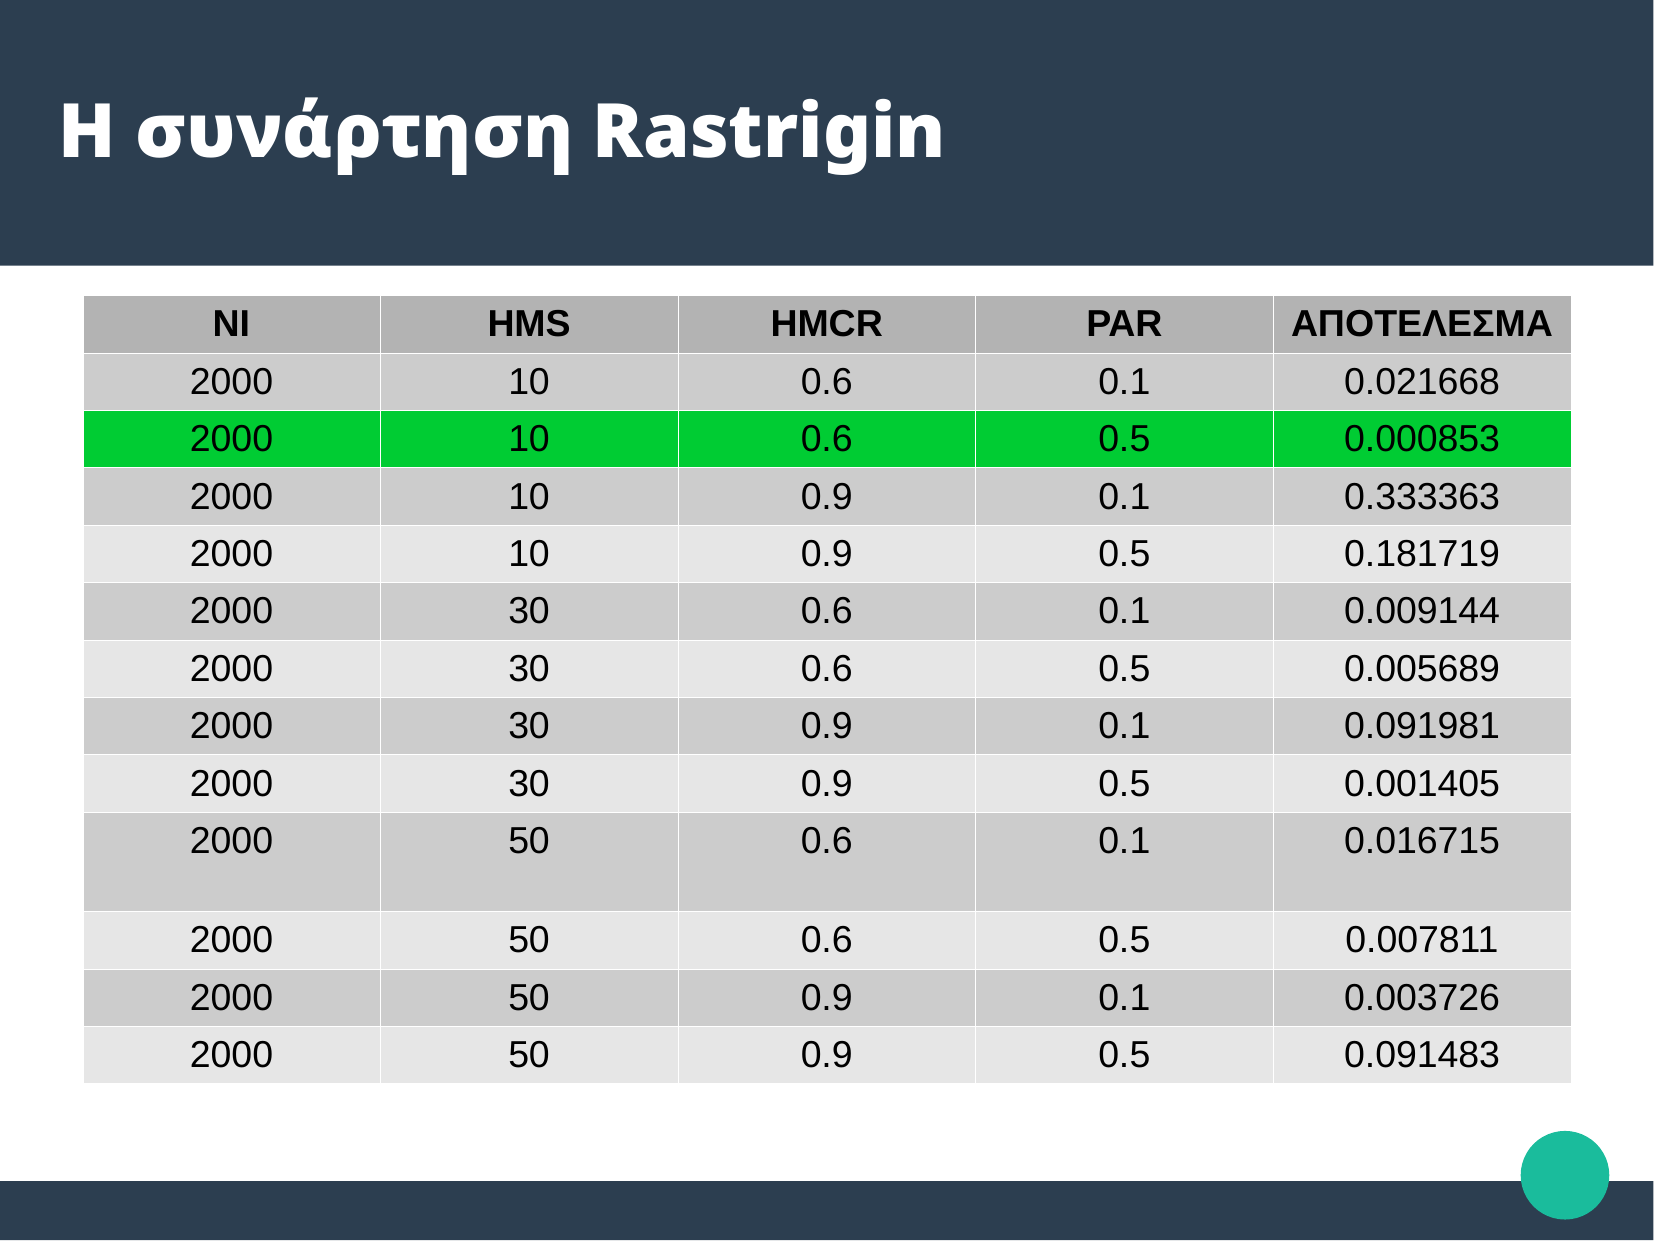

# Η συνάρτηση Rastrigin
| NI | HMS | HMCR | PAR | ΑΠΟΤΕΛΕΣΜΑ |
| --- | --- | --- | --- | --- |
| 2000 | 10 | 0.6 | 0.1 | 0.021668 |
| 2000 | 10 | 0.6 | 0.5 | 0.000853 |
| 2000 | 10 | 0.9 | 0.1 | 0.333363 |
| 2000 | 10 | 0.9 | 0.5 | 0.181719 |
| 2000 | 30 | 0.6 | 0.1 | 0.009144 |
| 2000 | 30 | 0.6 | 0.5 | 0.005689 |
| 2000 | 30 | 0.9 | 0.1 | 0.091981 |
| 2000 | 30 | 0.9 | 0.5 | 0.001405 |
| 2000 | 50 | 0.6 | 0.1 | 0.016715 |
| 2000 | 50 | 0.6 | 0.5 | 0.007811 |
| 2000 | 50 | 0.9 | 0.1 | 0.003726 |
| 2000 | 50 | 0.9 | 0.5 | 0.091483 |